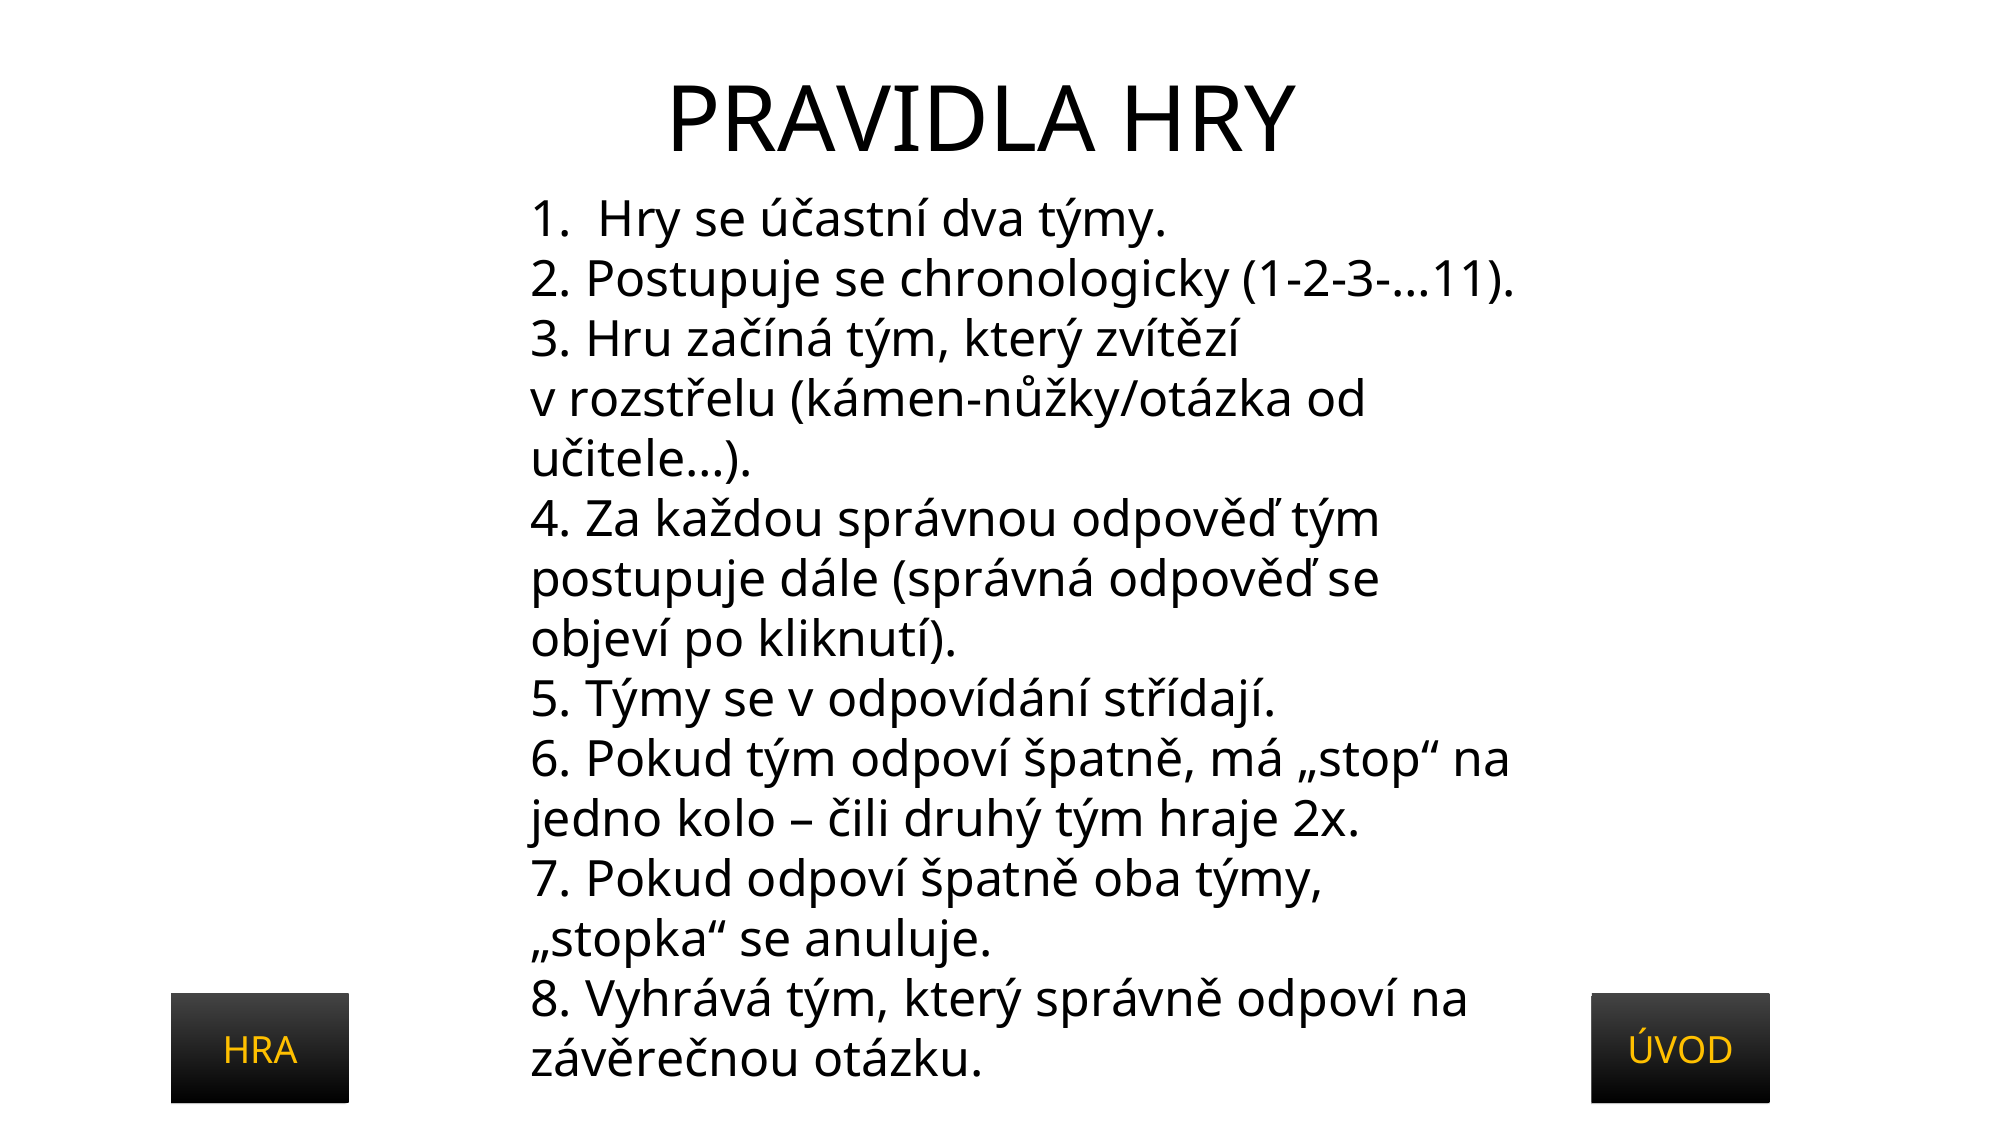

PRAVIDLA HRY
1. Hry se účastní dva týmy.
2. Postupuje se chronologicky (1-2-3-…11).
3. Hru začíná tým, který zvítězí
v rozstřelu (kámen-nůžky/otázka od učitele…).
4. Za každou správnou odpověď tým postupuje dále (správná odpověď se objeví po kliknutí).
5. Týmy se v odpovídání střídají.
6. Pokud tým odpoví špatně, má „stop“ na jedno kolo – čili druhý tým hraje 2x.
7. Pokud odpoví špatně oba týmy, „stopka“ se anuluje.
8. Vyhrává tým, který správně odpoví na závěrečnou otázku.
HRA
ÚVOD